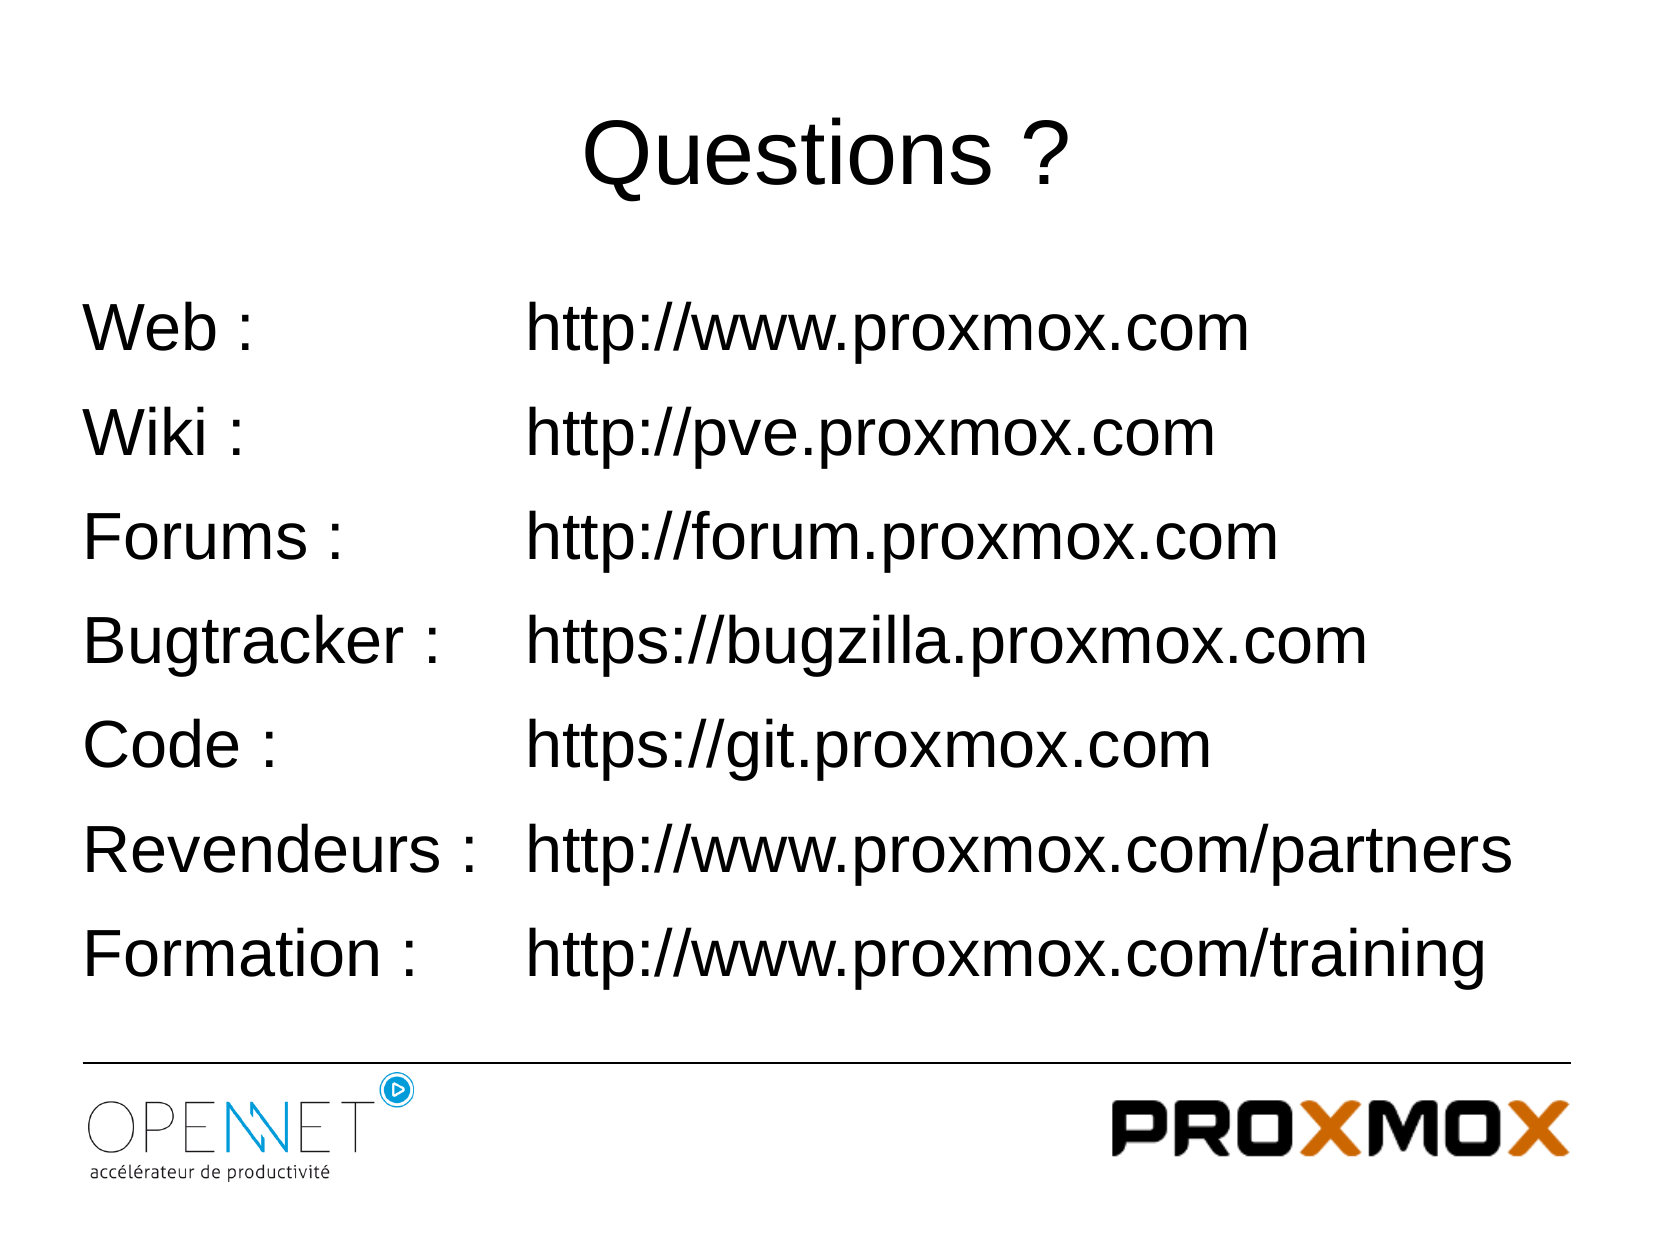

# Questions ?
Web :				http://www.proxmox.com
Wiki :				http://pve.proxmox.com
Forums :			http://forum.proxmox.com
Bugtracker :		https://bugzilla.proxmox.com
Code :				https://git.proxmox.com
Revendeurs :	http://www.proxmox.com/partners
Formation :		http://www.proxmox.com/training